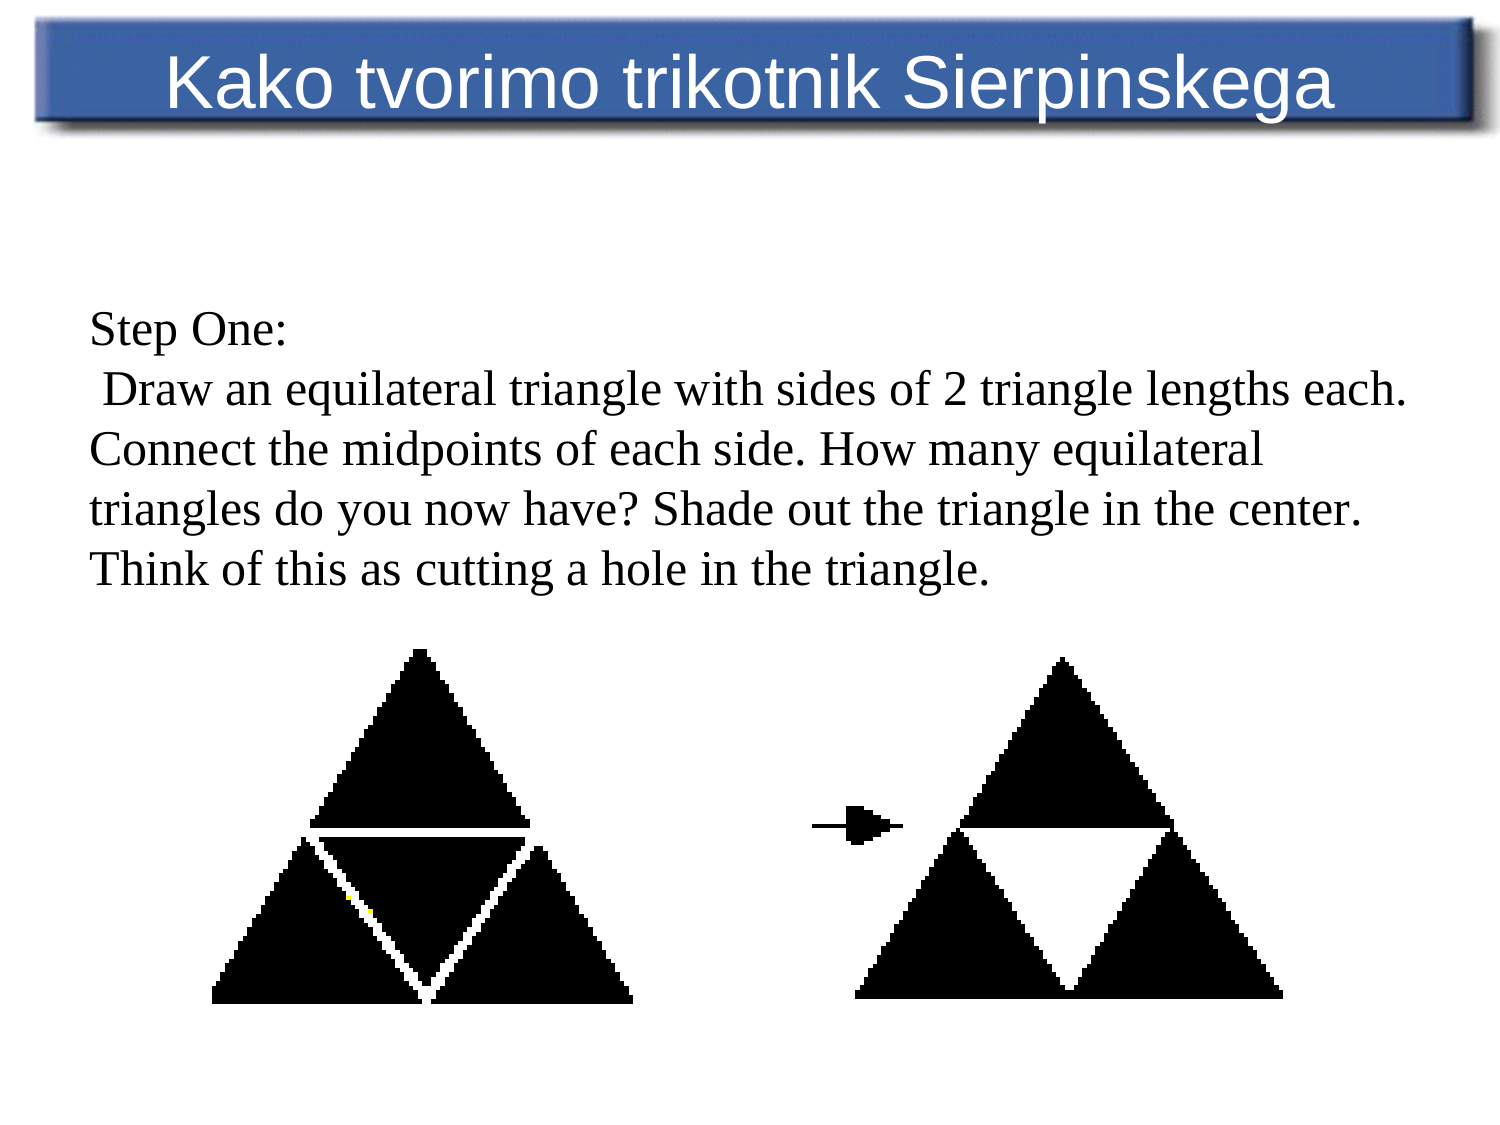

# Kako tvorimo trikotnik Sierpinskega
Step One:
 Draw an equilateral triangle with sides of 2 triangle lengths each. Connect the midpoints of each side. How many equilateral triangles do you now have? Shade out the triangle in the center. Think of this as cutting a hole in the triangle.